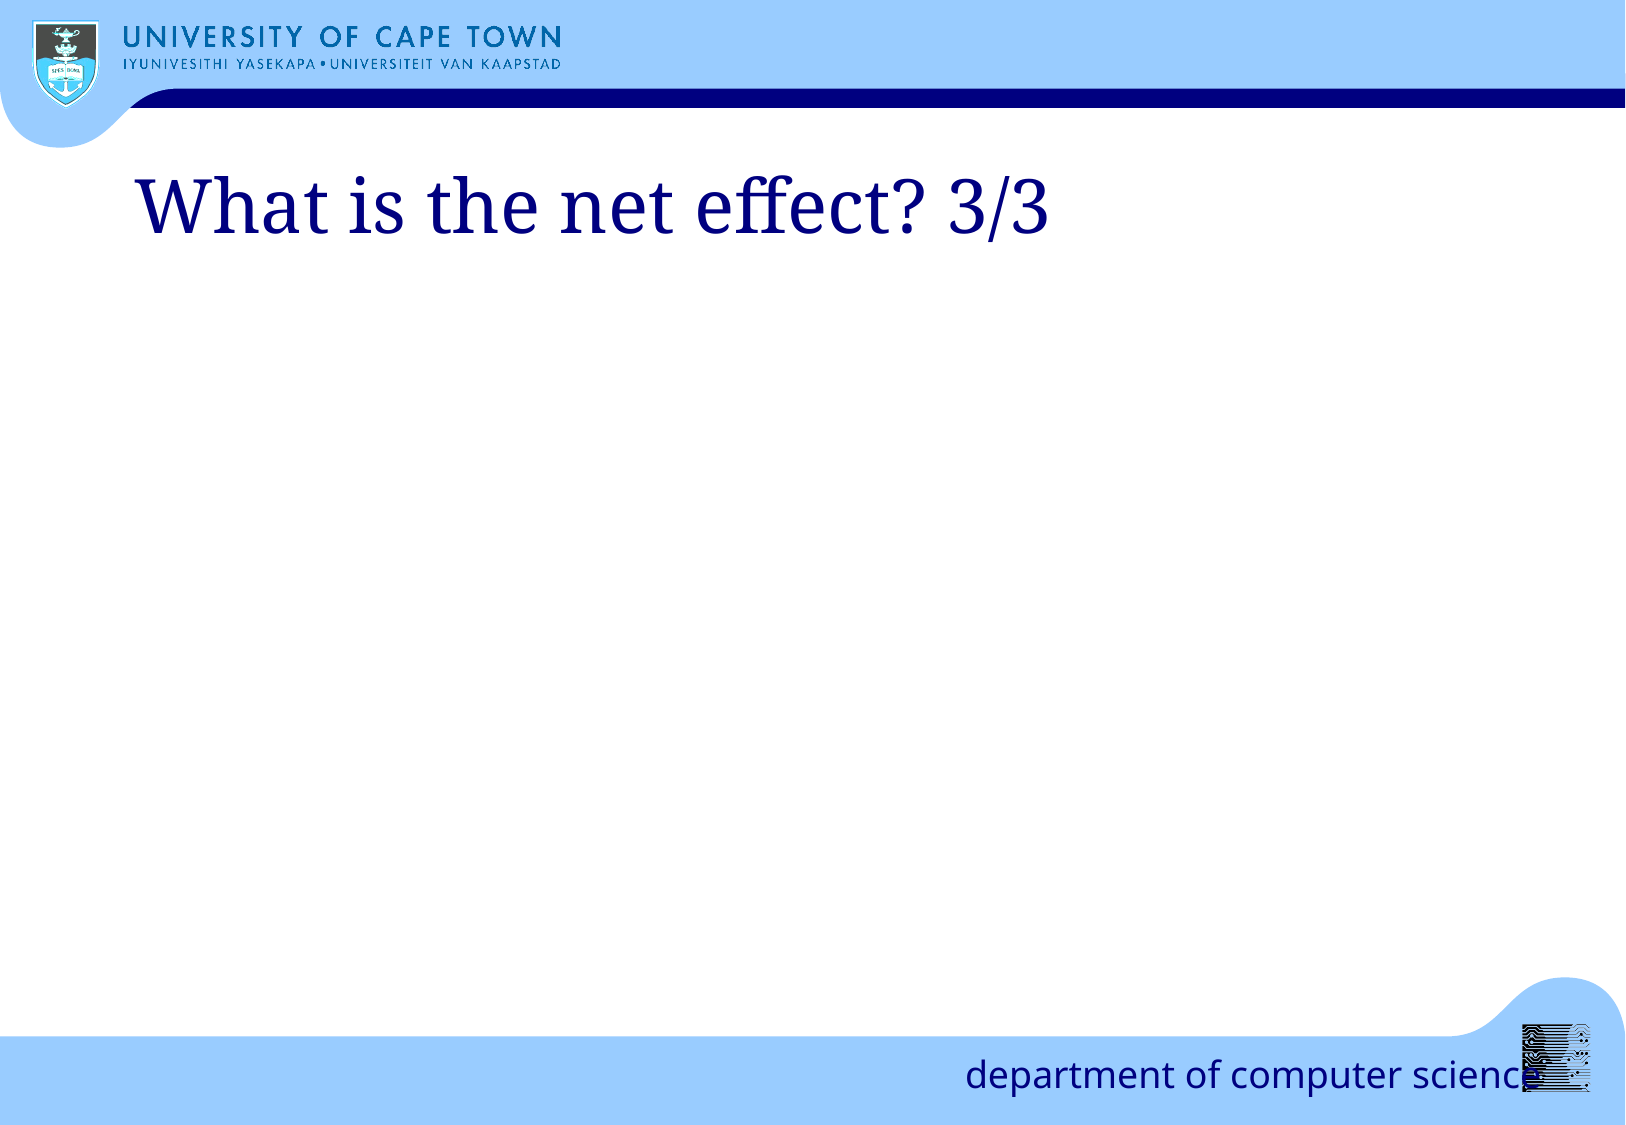

# What is the net effect? 3/3